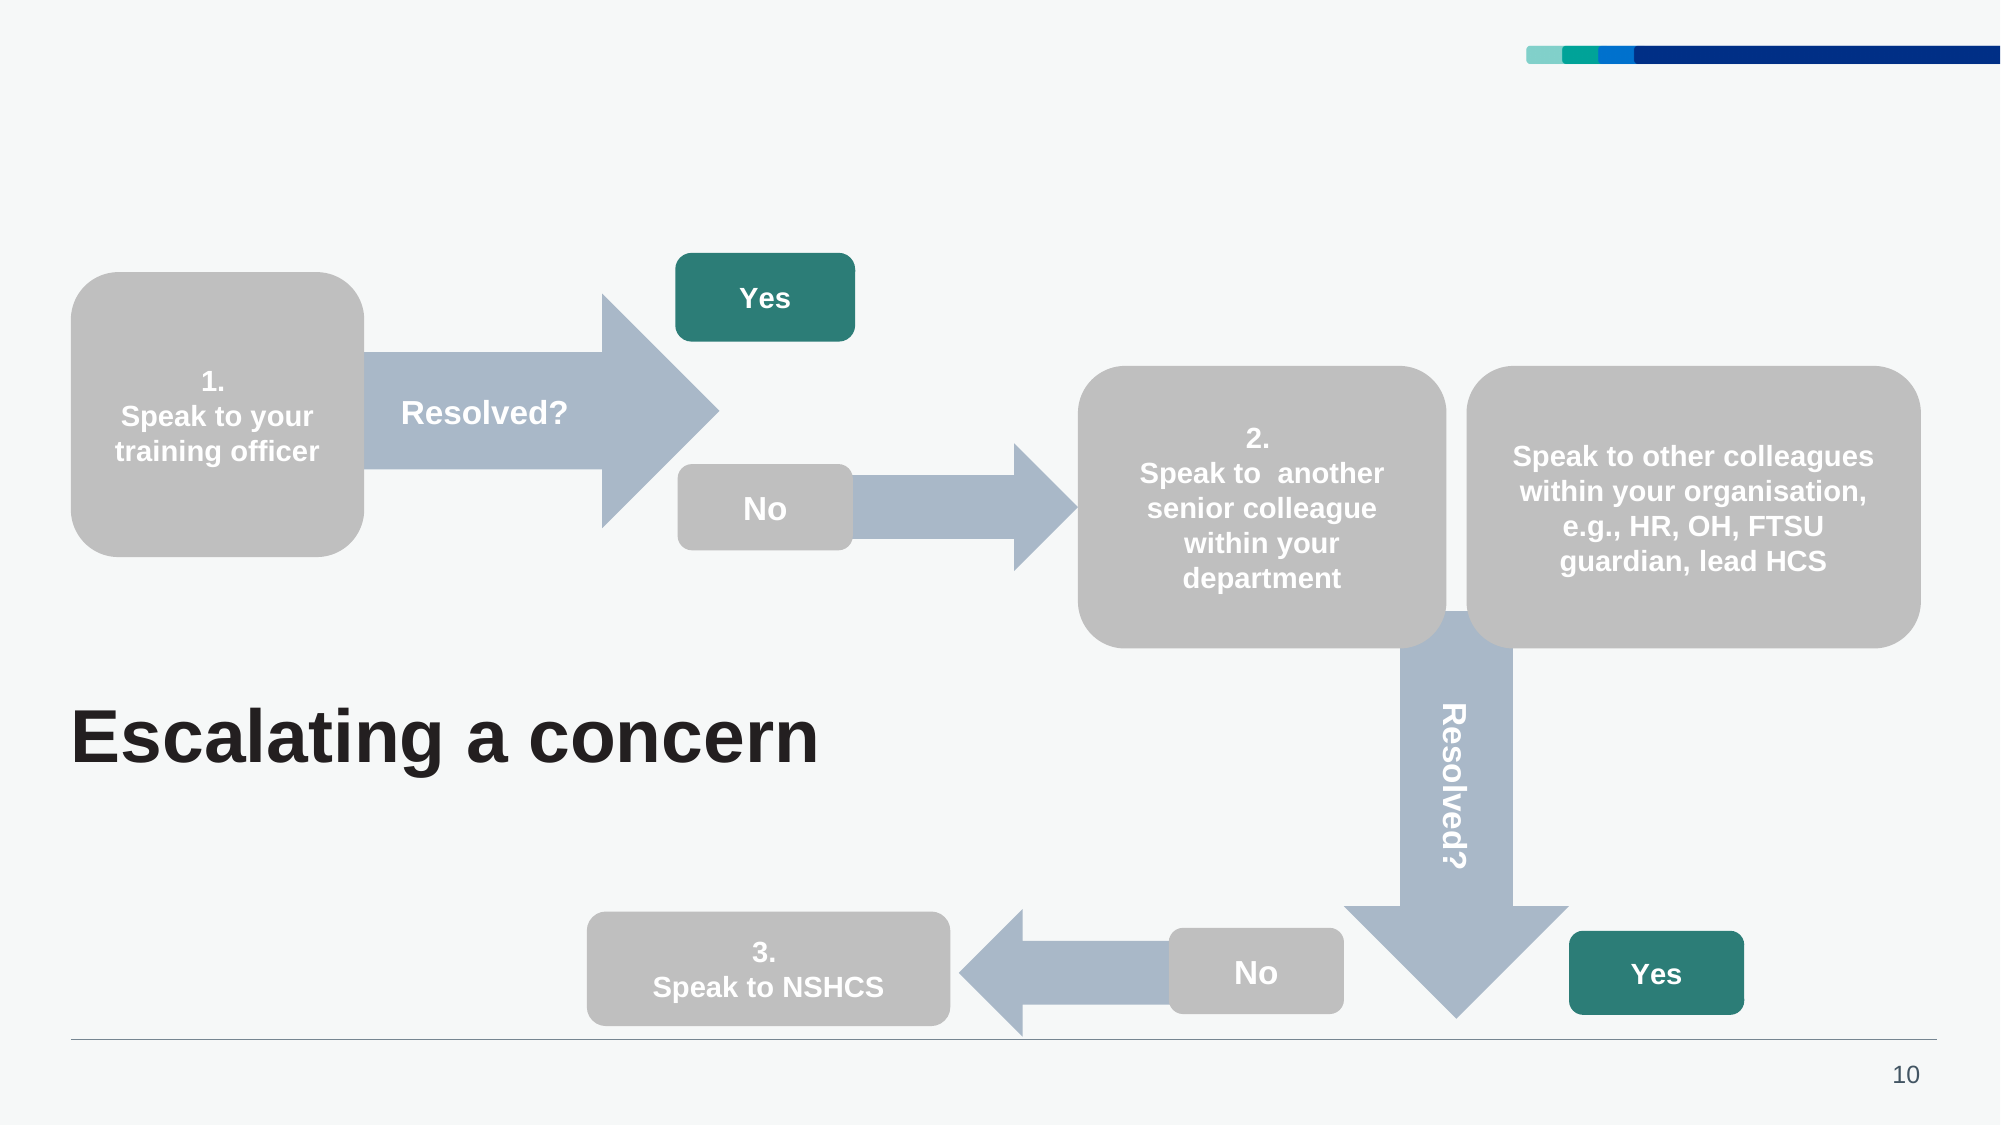

Yes
1.
Speak to your training officer
Resolved?
2.
Speak to another senior colleague within your department
Speak to other colleagues within your organisation, e.g., HR, OH, FTSU guardian, lead HCS
# Escalating a concern
No
Resolved?
3.
Speak to NSHCS
No
Yes